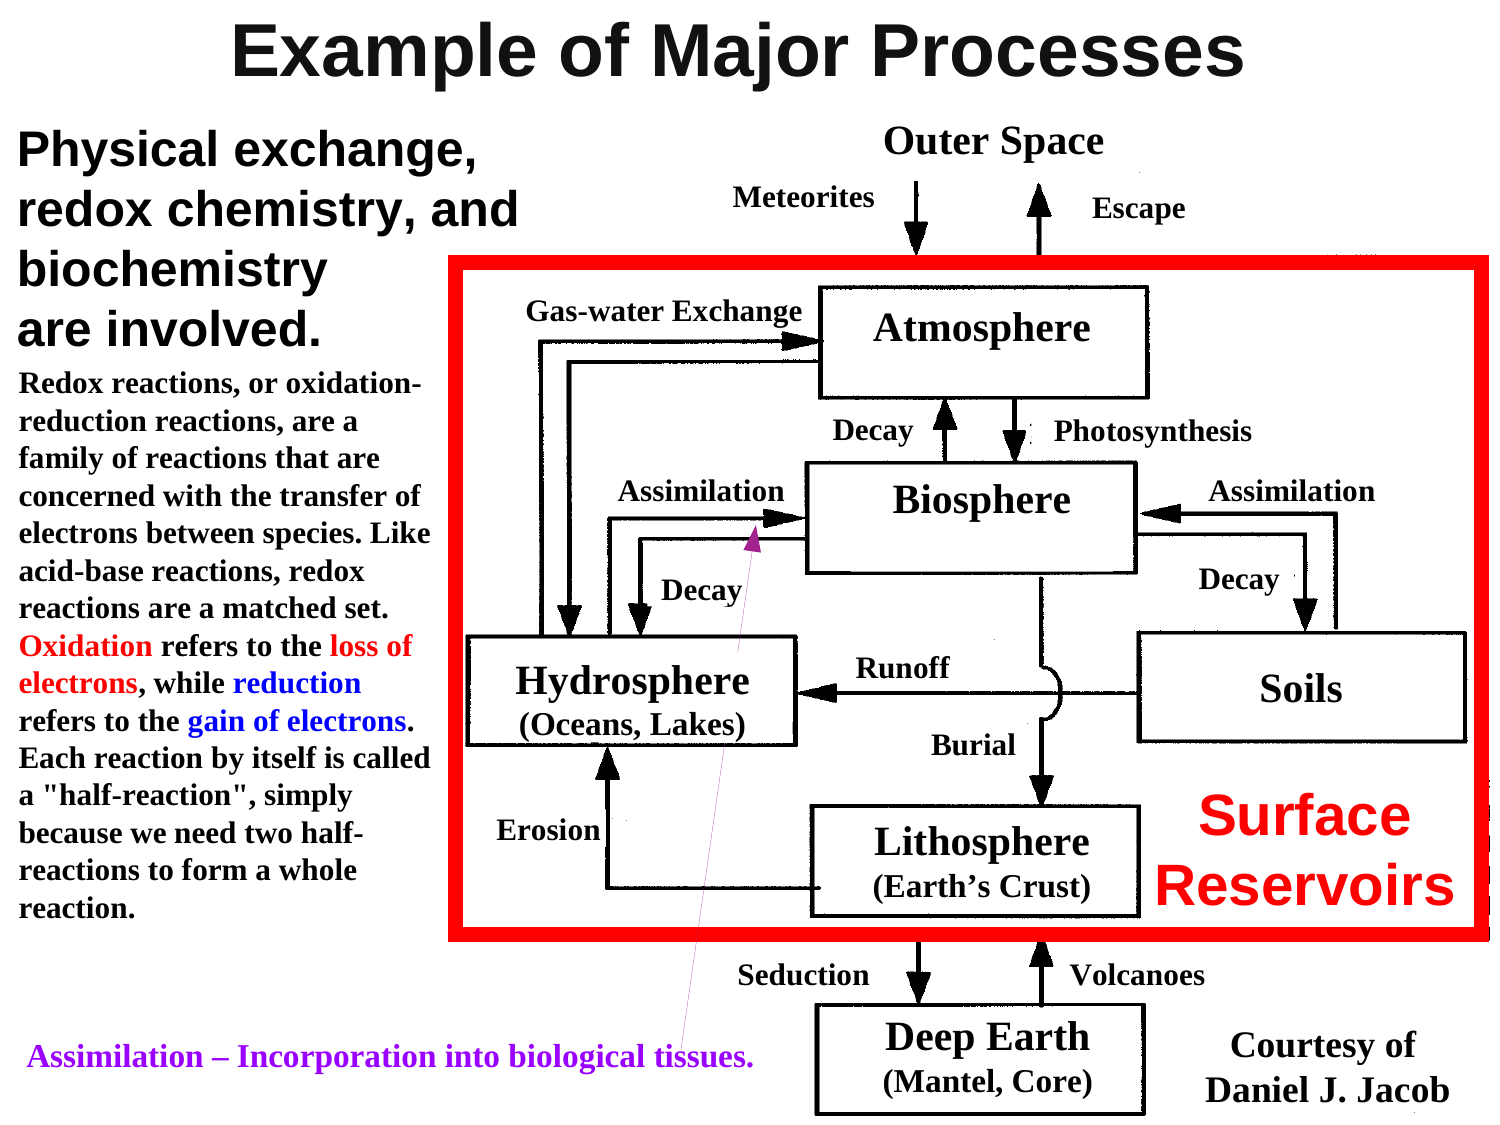

Example of Major Processes
Physical exchange,
redox chemistry, and
biochemistry
are involved.
Outer Space
Meteorites
Escape
Gas-water Exchange
Atmosphere
Redox reactions, or oxidation-reduction reactions, are a family of reactions that are concerned with the transfer of electrons between species. Like acid-base reactions, redox reactions are a matched set. Oxidation refers to the loss of electrons, while reduction refers to the gain of electrons. Each reaction by itself is called a "half-reaction", simply because we need two half-reactions to form a whole reaction.
Decay
Photosynthesis
Assimilation
Assimilation
Biosphere
Decay
Decay
Runoff
Hydrosphere
(Oceans, Lakes)
Soils
Burial
Surface
Reservoirs
Erosion
Lithosphere
(Earth’s Crust)
Volcanoes
Seduction
Deep Earth
(Mantel, Core)
Courtesy of
Daniel J. Jacob
Assimilation – Incorporation into biological tissues.